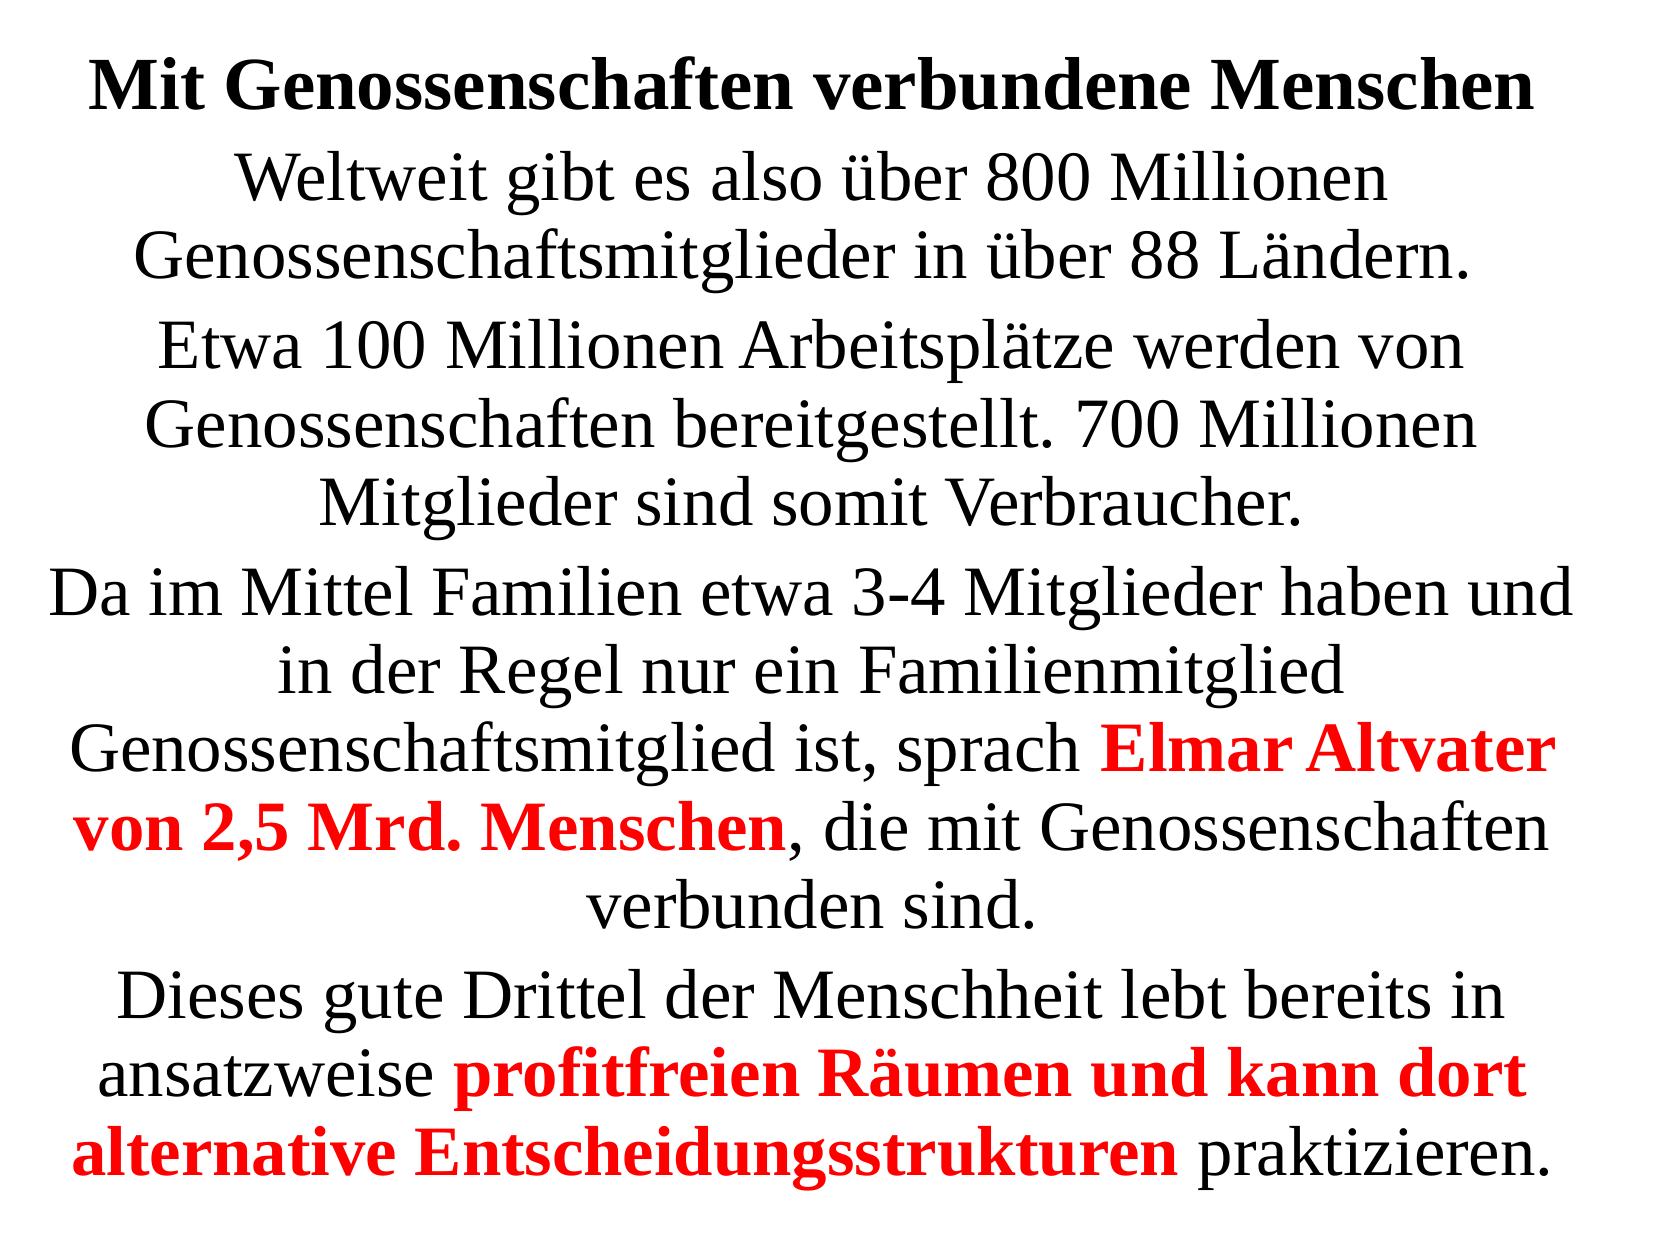

Mit Genossenschaften verbundene Menschen
Weltweit gibt es also über 800 Millionen Genossenschaftsmitglieder in über 88 Ländern.
Etwa 100 Millionen Arbeitsplätze werden von Genossenschaften bereitgestellt. 700 Millionen Mitglieder sind somit Verbraucher.
Da im Mittel Familien etwa 3-4 Mitglieder haben und in der Regel nur ein Familienmitglied Genossenschaftsmitglied ist, sprach Elmar Altvater von 2,5 Mrd. Menschen, die mit Genossenschaften verbunden sind.
Dieses gute Drittel der Menschheit lebt bereits in ansatzweise profitfreien Räumen und kann dort alternative Entscheidungsstrukturen praktizieren.